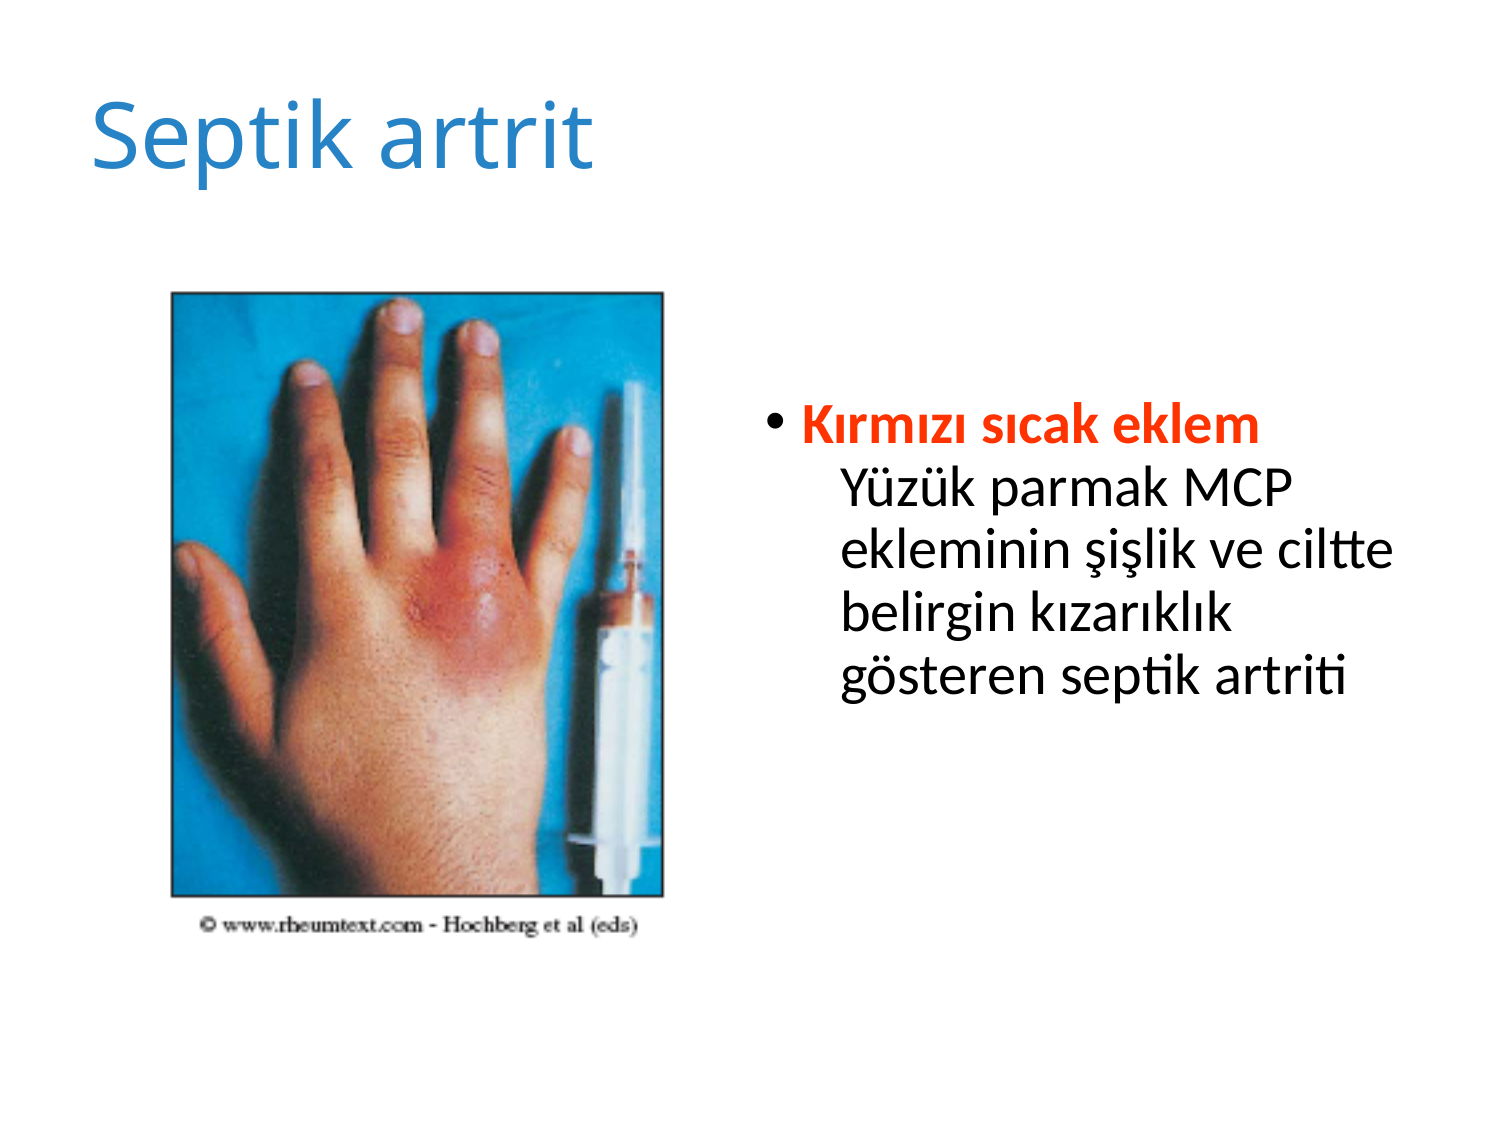

# Septik artrit
Kırmızı sıcak eklem Yüzük parmak MCP ekleminin şişlik ve ciltte belirgin kızarıklık gösteren septik artriti